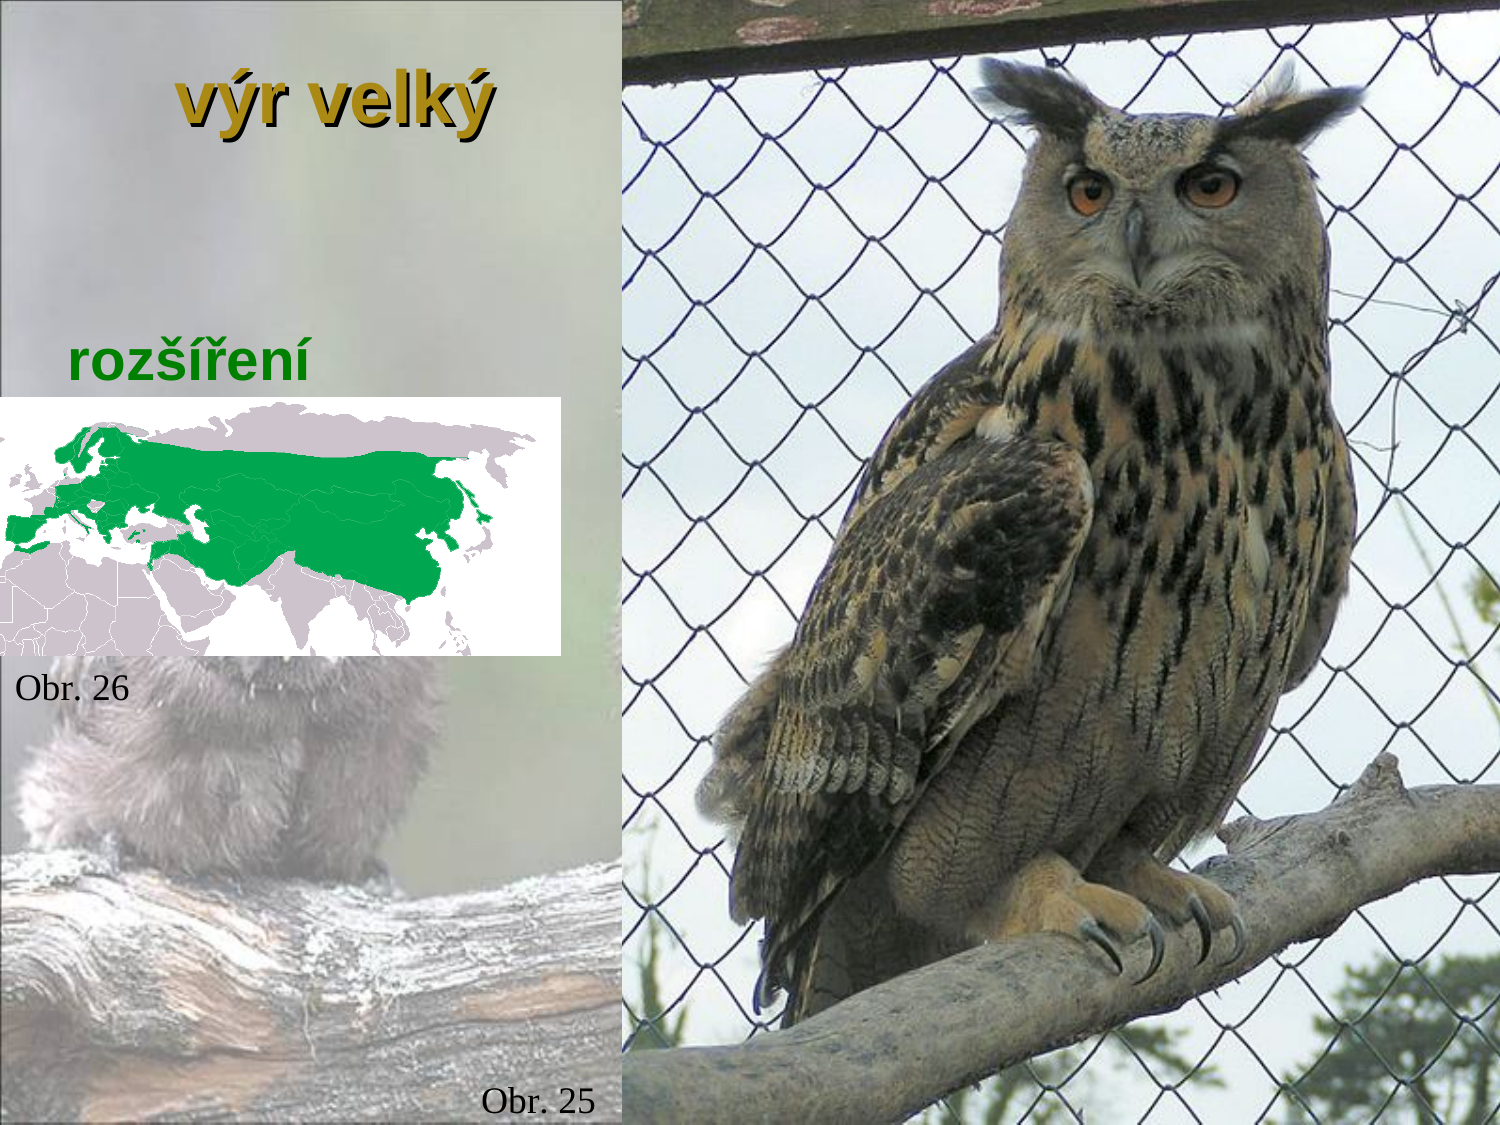

# výr velký
rozšíření
Obr. 26
Obr. 25